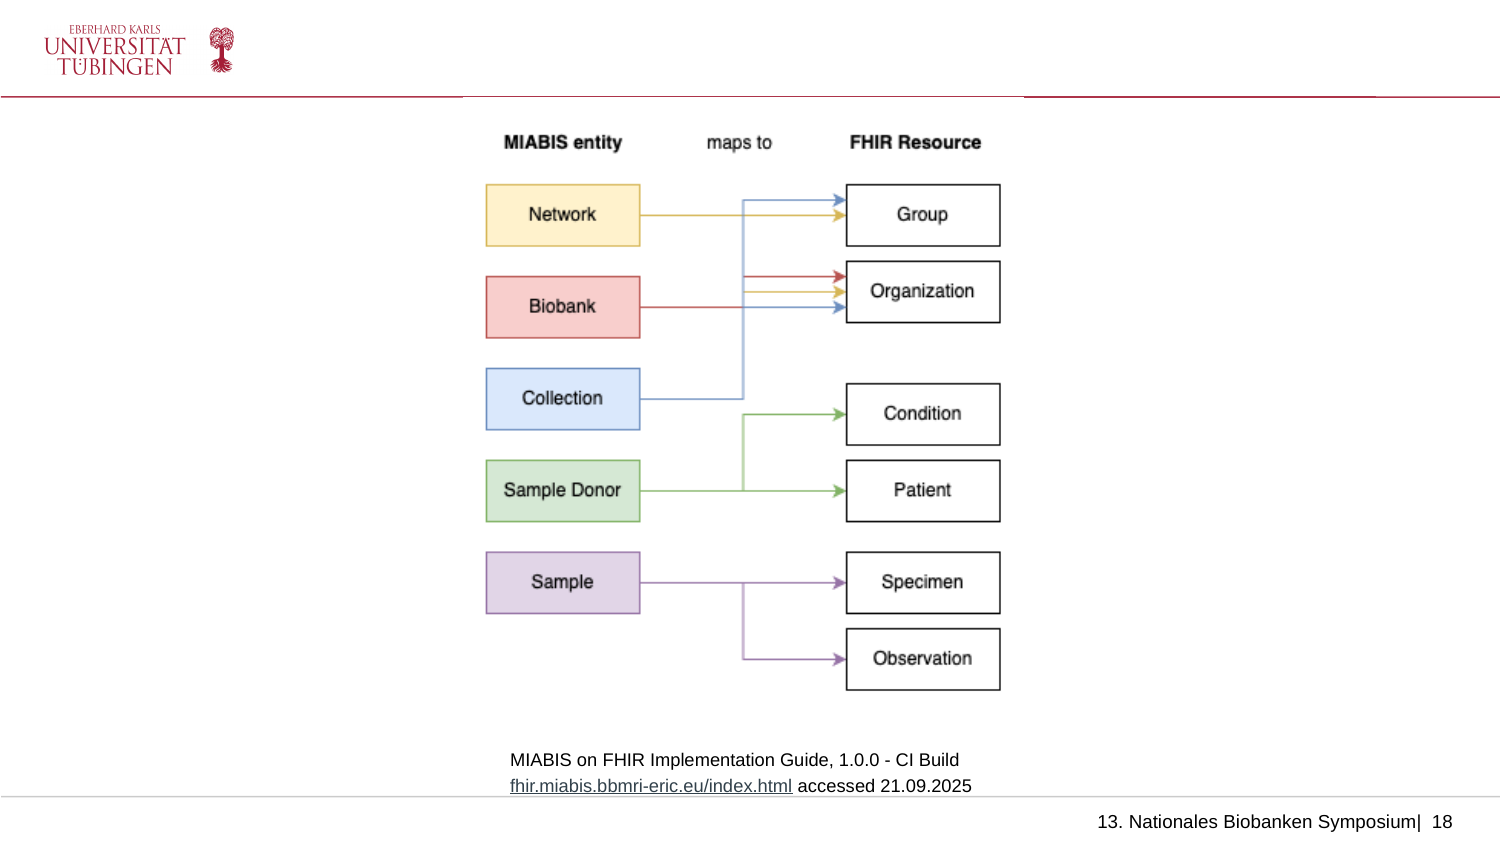

MIABIS on FHIR Implementation Guide, 1.0.0 - CI Build
fhir.miabis.bbmri-eric.eu/index.html accessed 21.09.2025